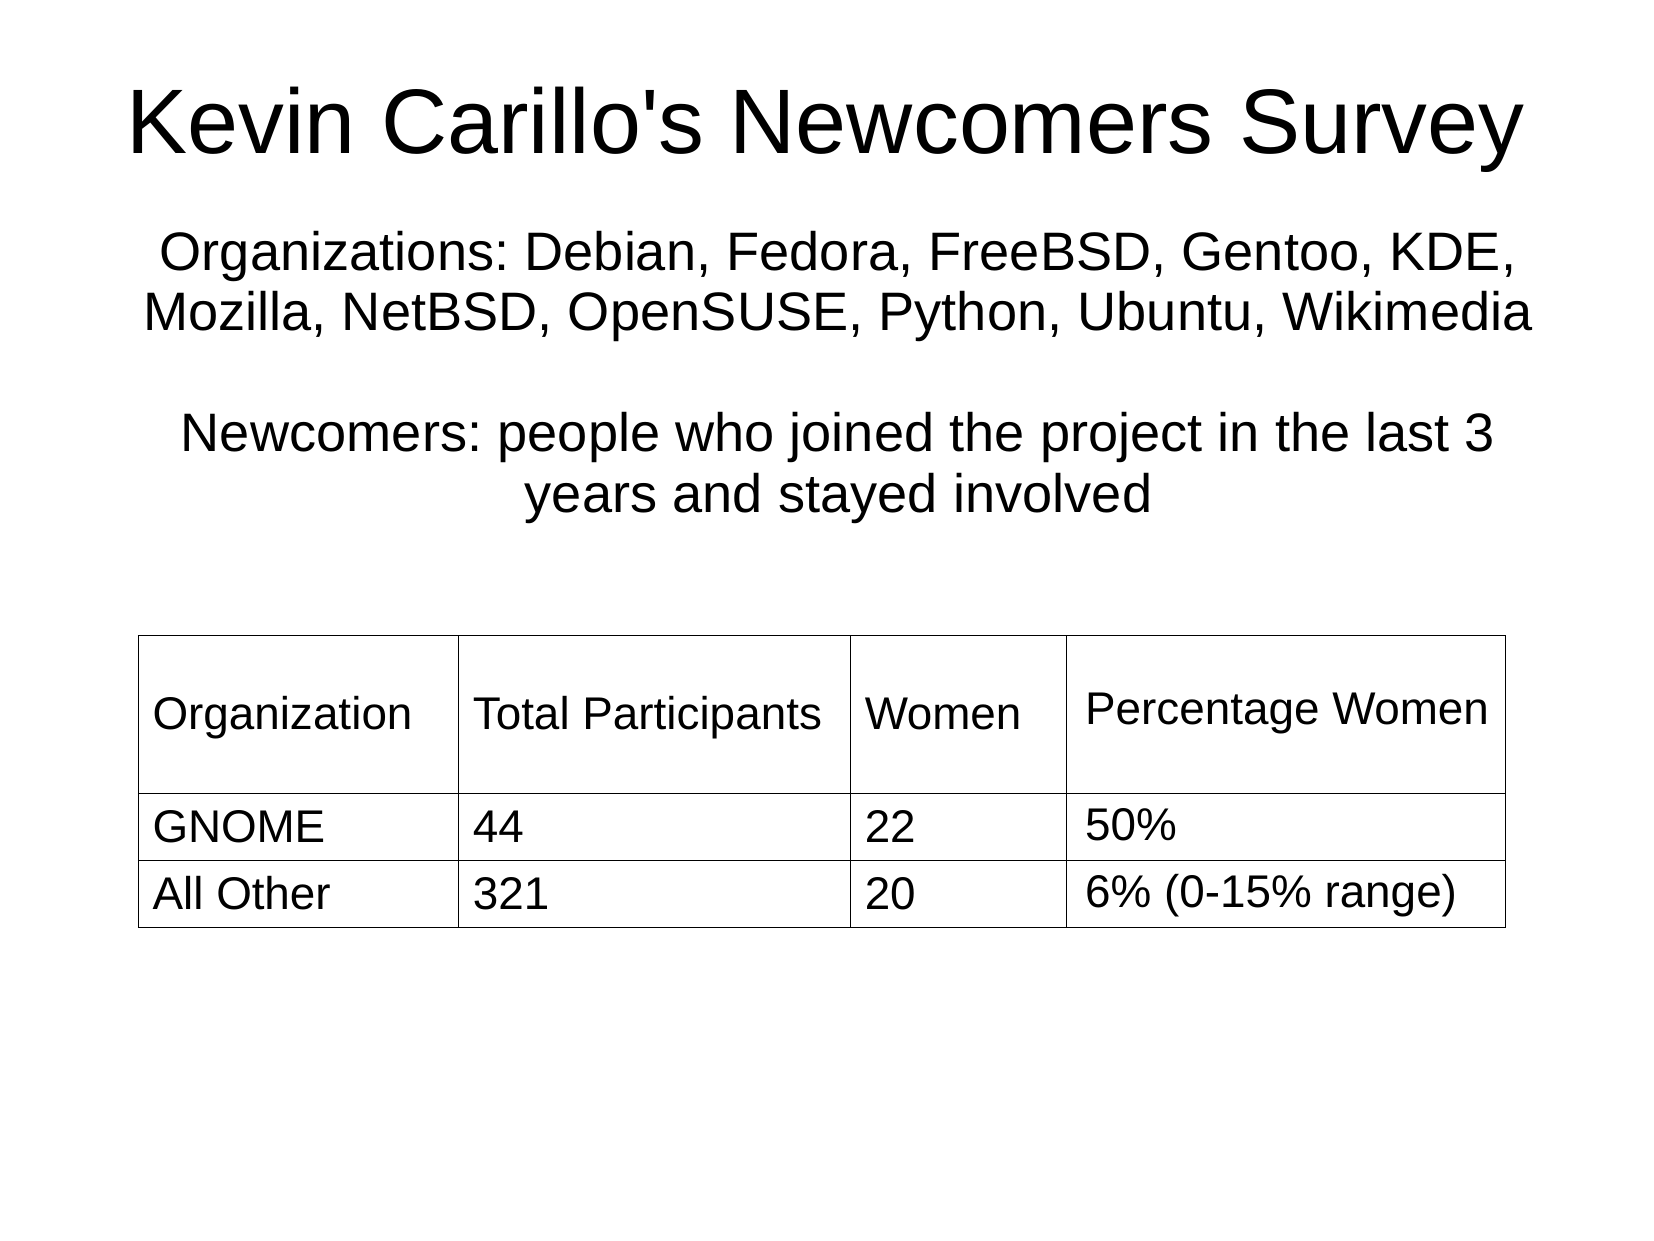

# Kevin Carillo's Newcomers Survey
Organizations: Debian, Fedora, FreeBSD, Gentoo, KDE, Mozilla, NetBSD, OpenSUSE, Python, Ubuntu, Wikimedia
Newcomers: people who joined the project in the last 3 years and stayed involved
| Organization | Total Participants | Women | Percentage Women |
| --- | --- | --- | --- |
| GNOME | 44 | 22 | 50% |
| All Other | 321 | 20 | 6% (0-15% range) |